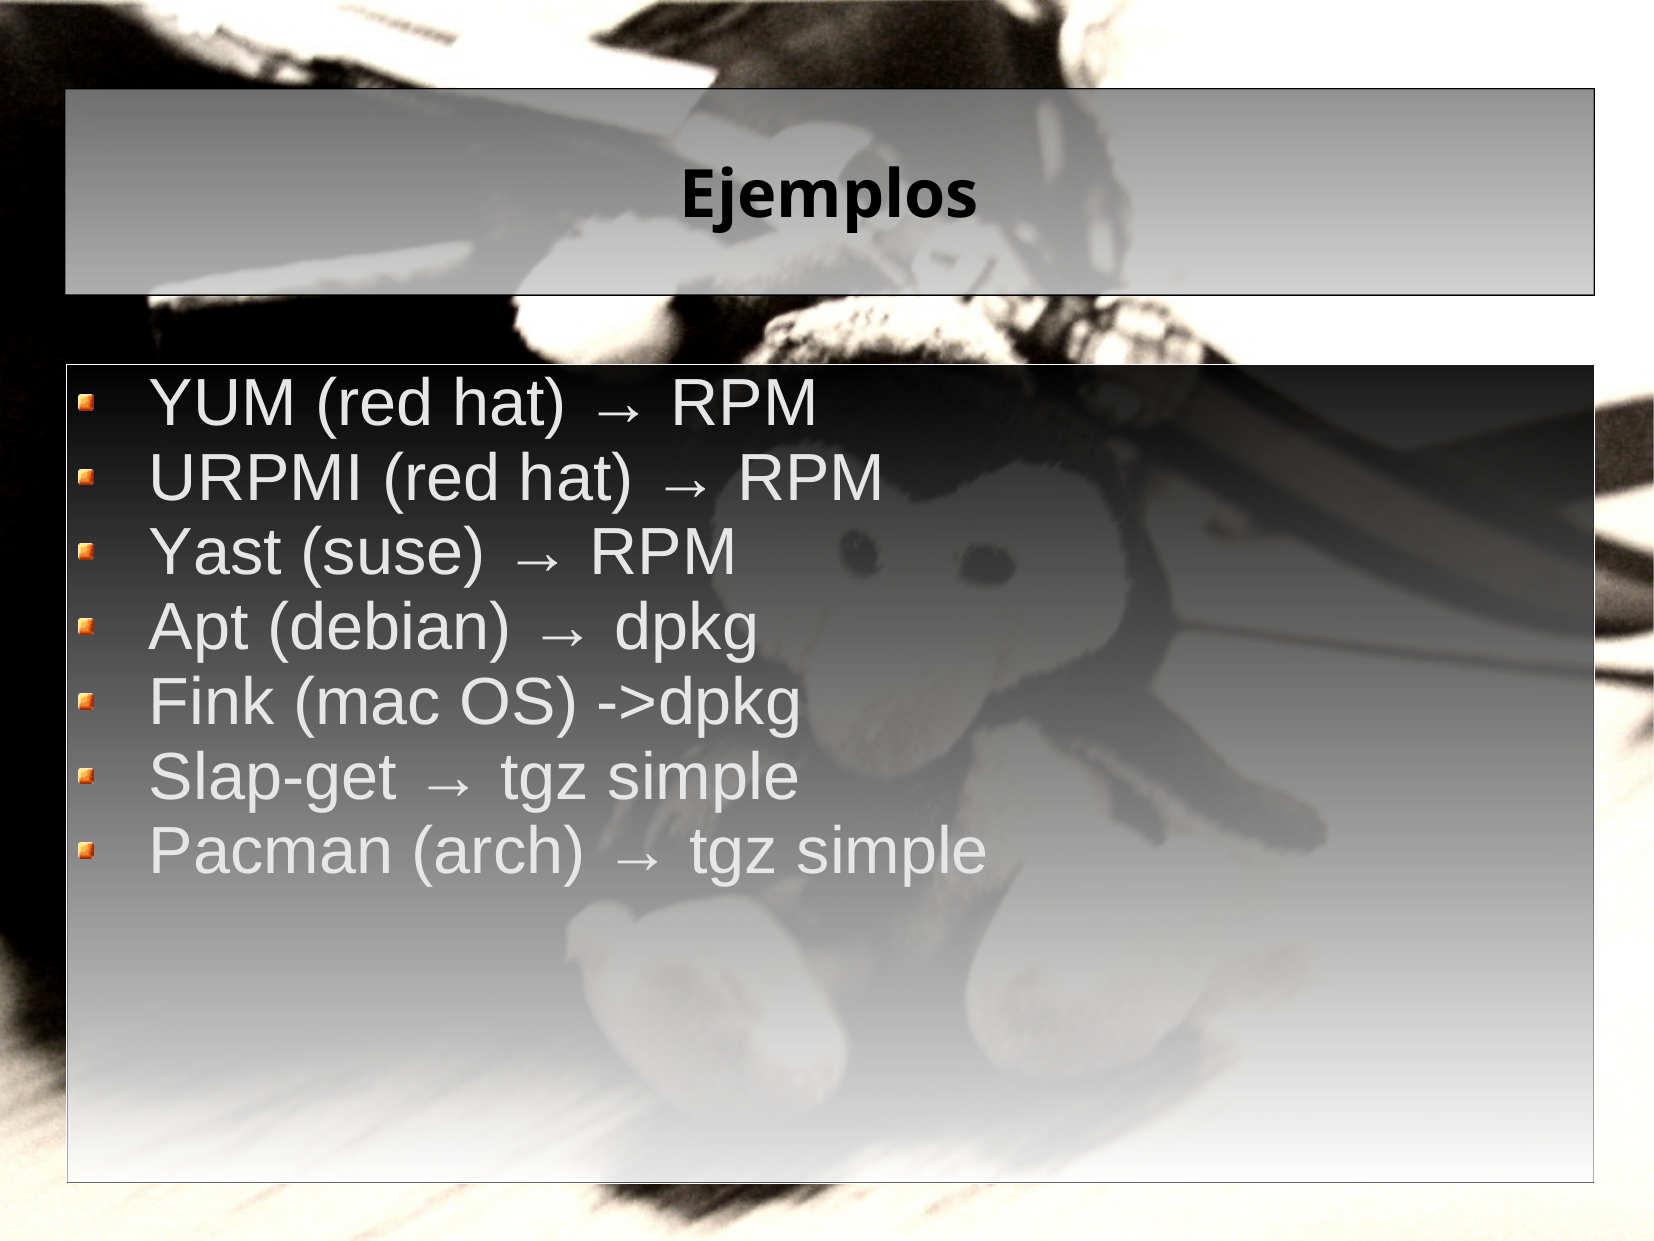

# Ejemplos
YUM (red hat) → RPM
URPMI (red hat) → RPM
Yast (suse) → RPM
Apt (debian) → dpkg
Fink (mac OS) ->dpkg
Slap-get → tgz simple
Pacman (arch) → tgz simple